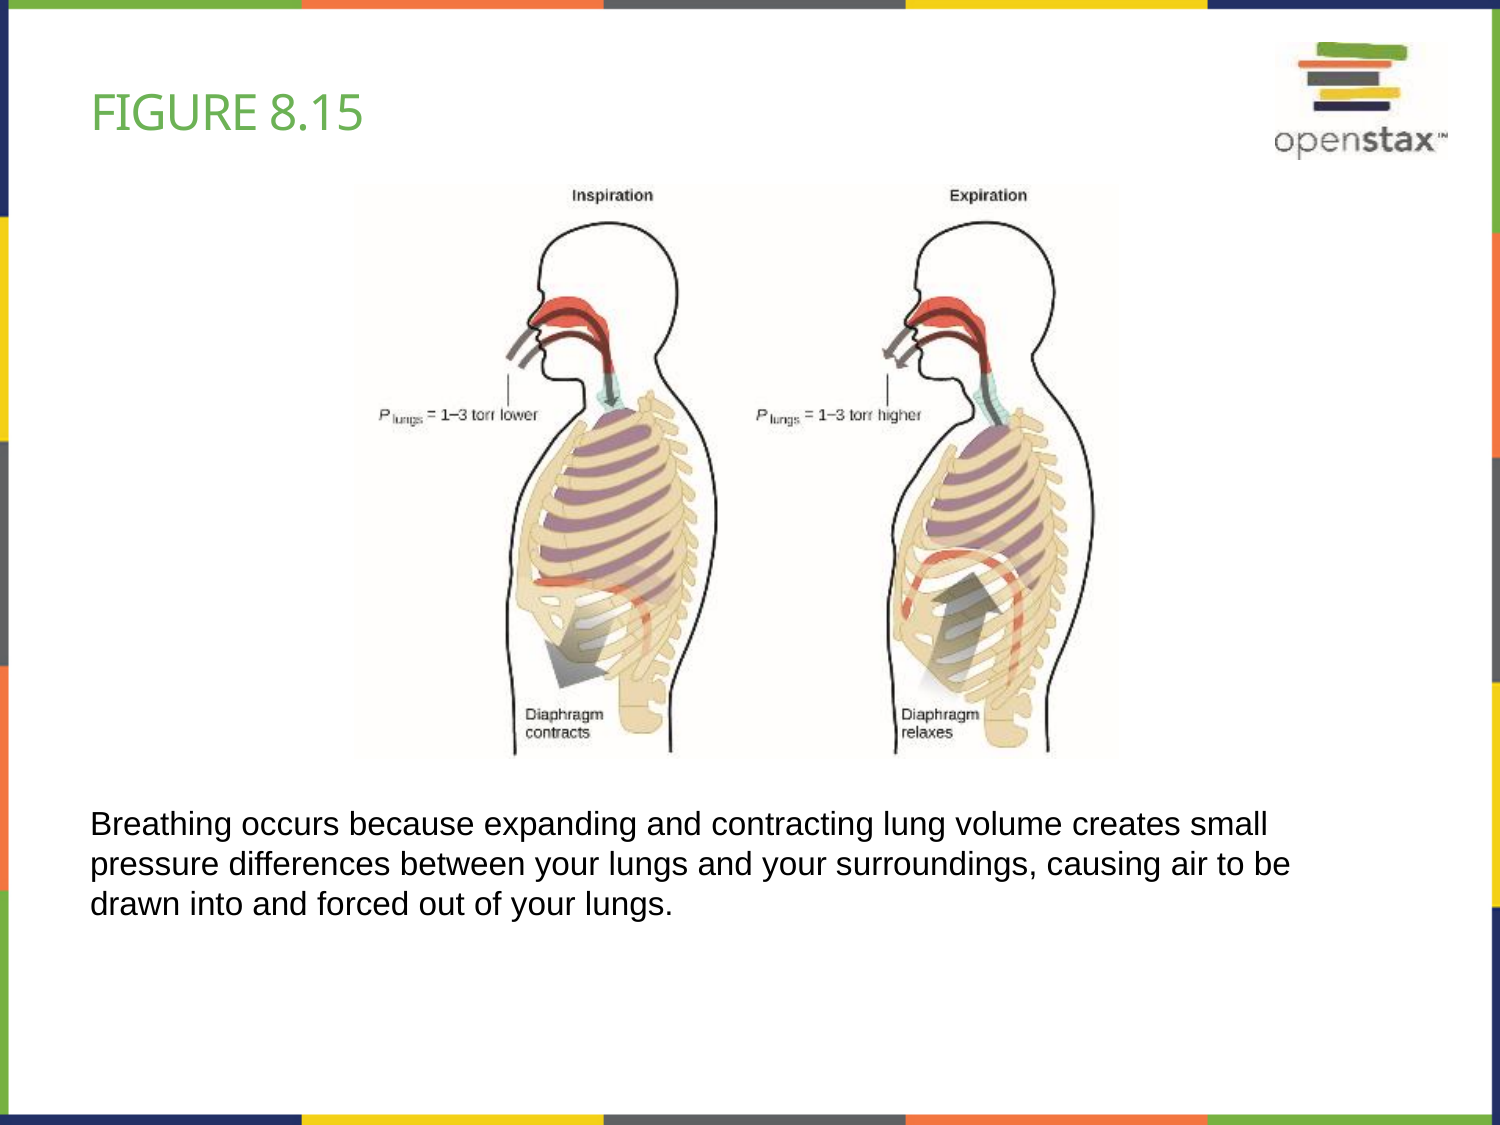

# Figure 8.15
Breathing occurs because expanding and contracting lung volume creates small pressure differences between your lungs and your surroundings, causing air to be drawn into and forced out of your lungs.